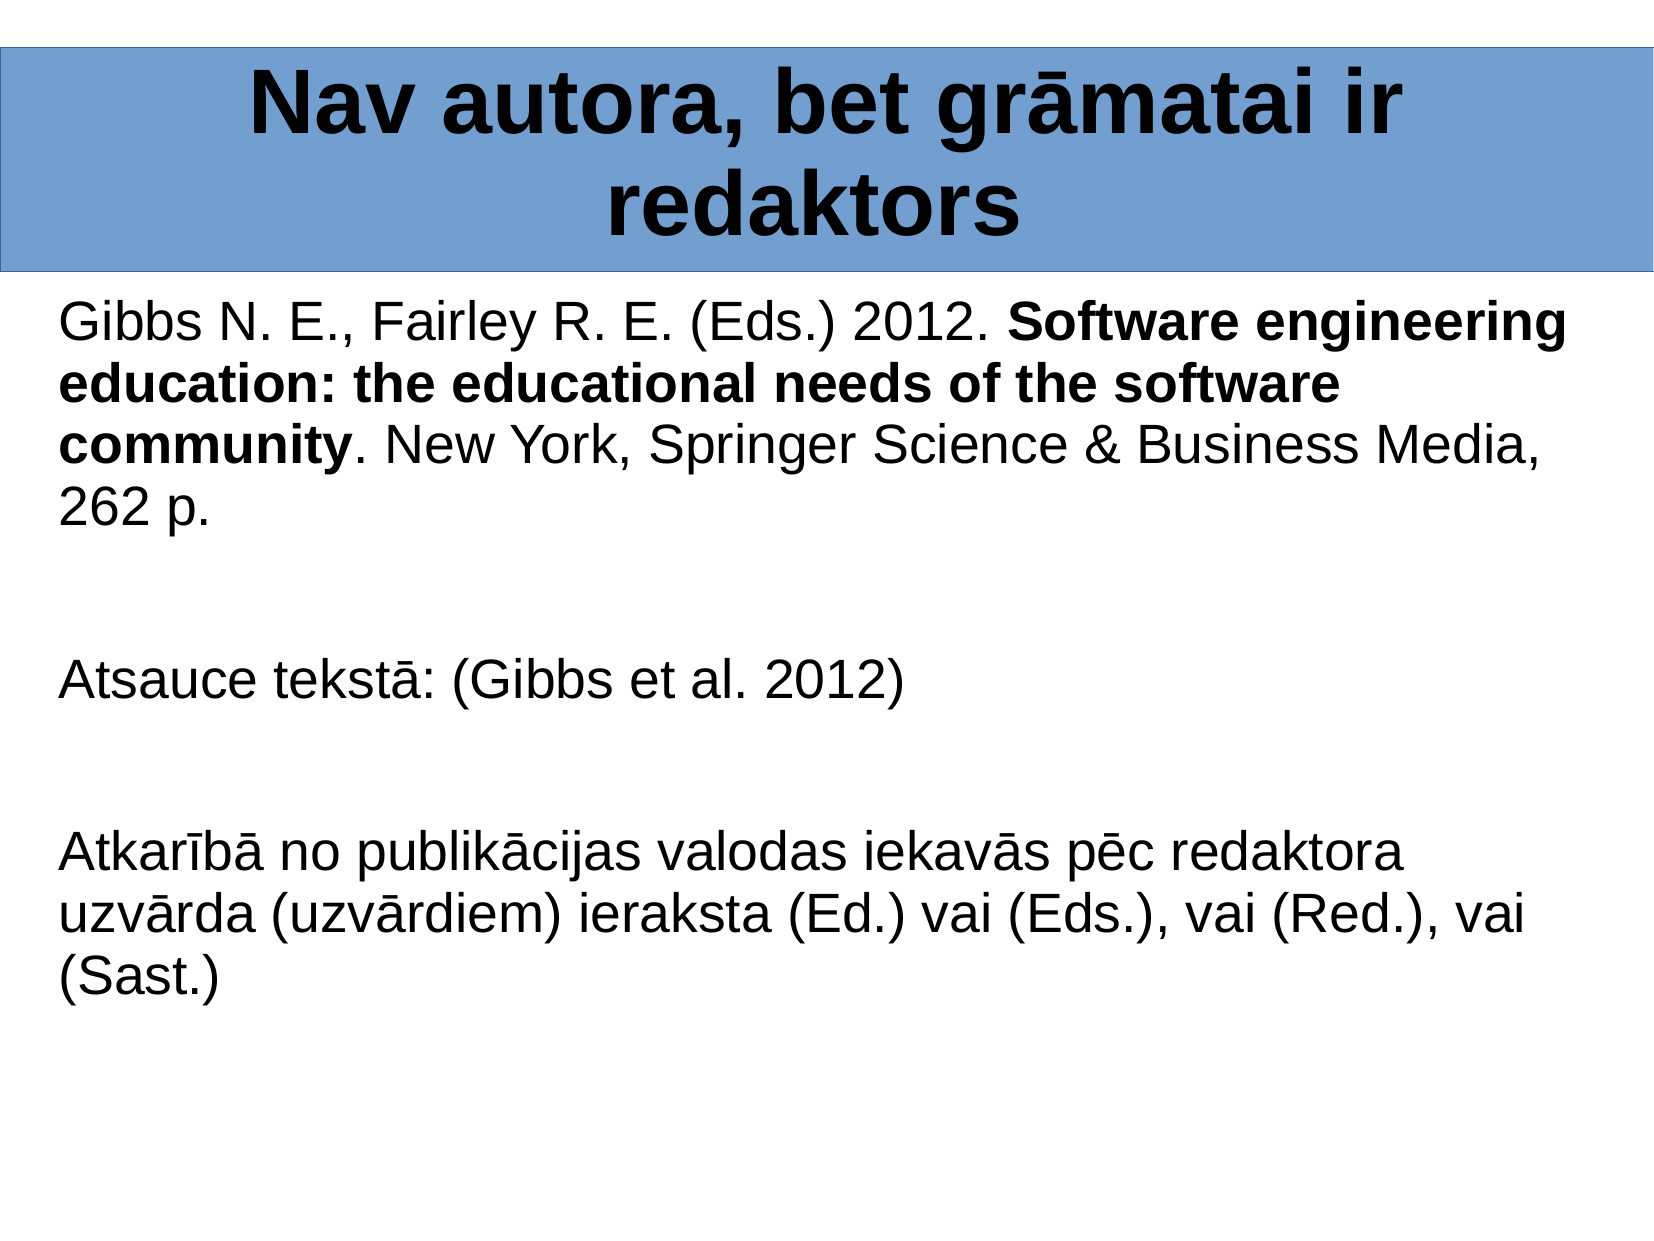

# Nav autora, bet grāmatai ir redaktors
Gibbs N. E., Fairley R. E. (Eds.) 2012. Software engineering education: the educational needs of the software community. New York, Springer Science & Business Media, 262 p.
Atsauce tekstā: (Gibbs et al. 2012)
Atkarībā no publikācijas valodas iekavās pēc redaktora uzvārda (uzvārdiem) ieraksta (Ed.) vai (Eds.), vai (Red.), vai (Sast.)